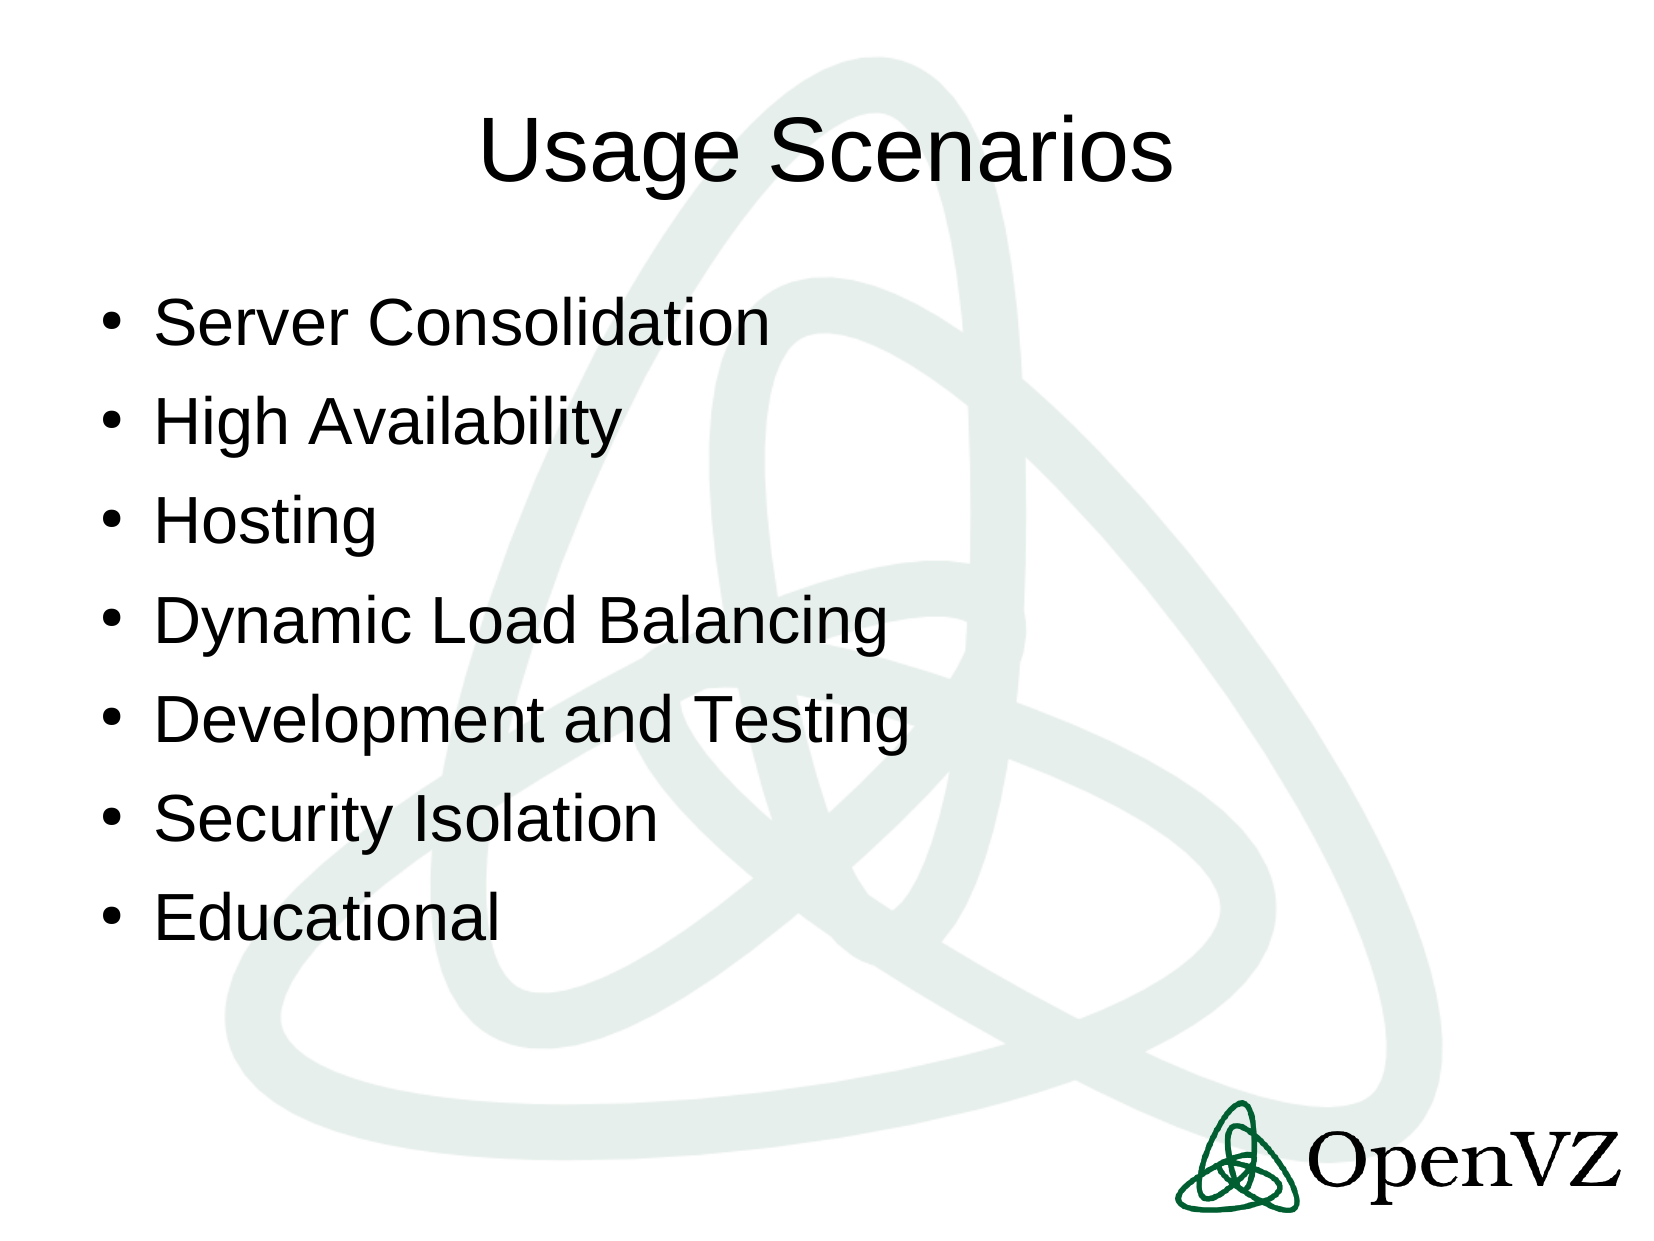

# Usage Scenarios
Server Consolidation
High Availability
Hosting
Dynamic Load Balancing
Development and Testing
Security Isolation
Educational